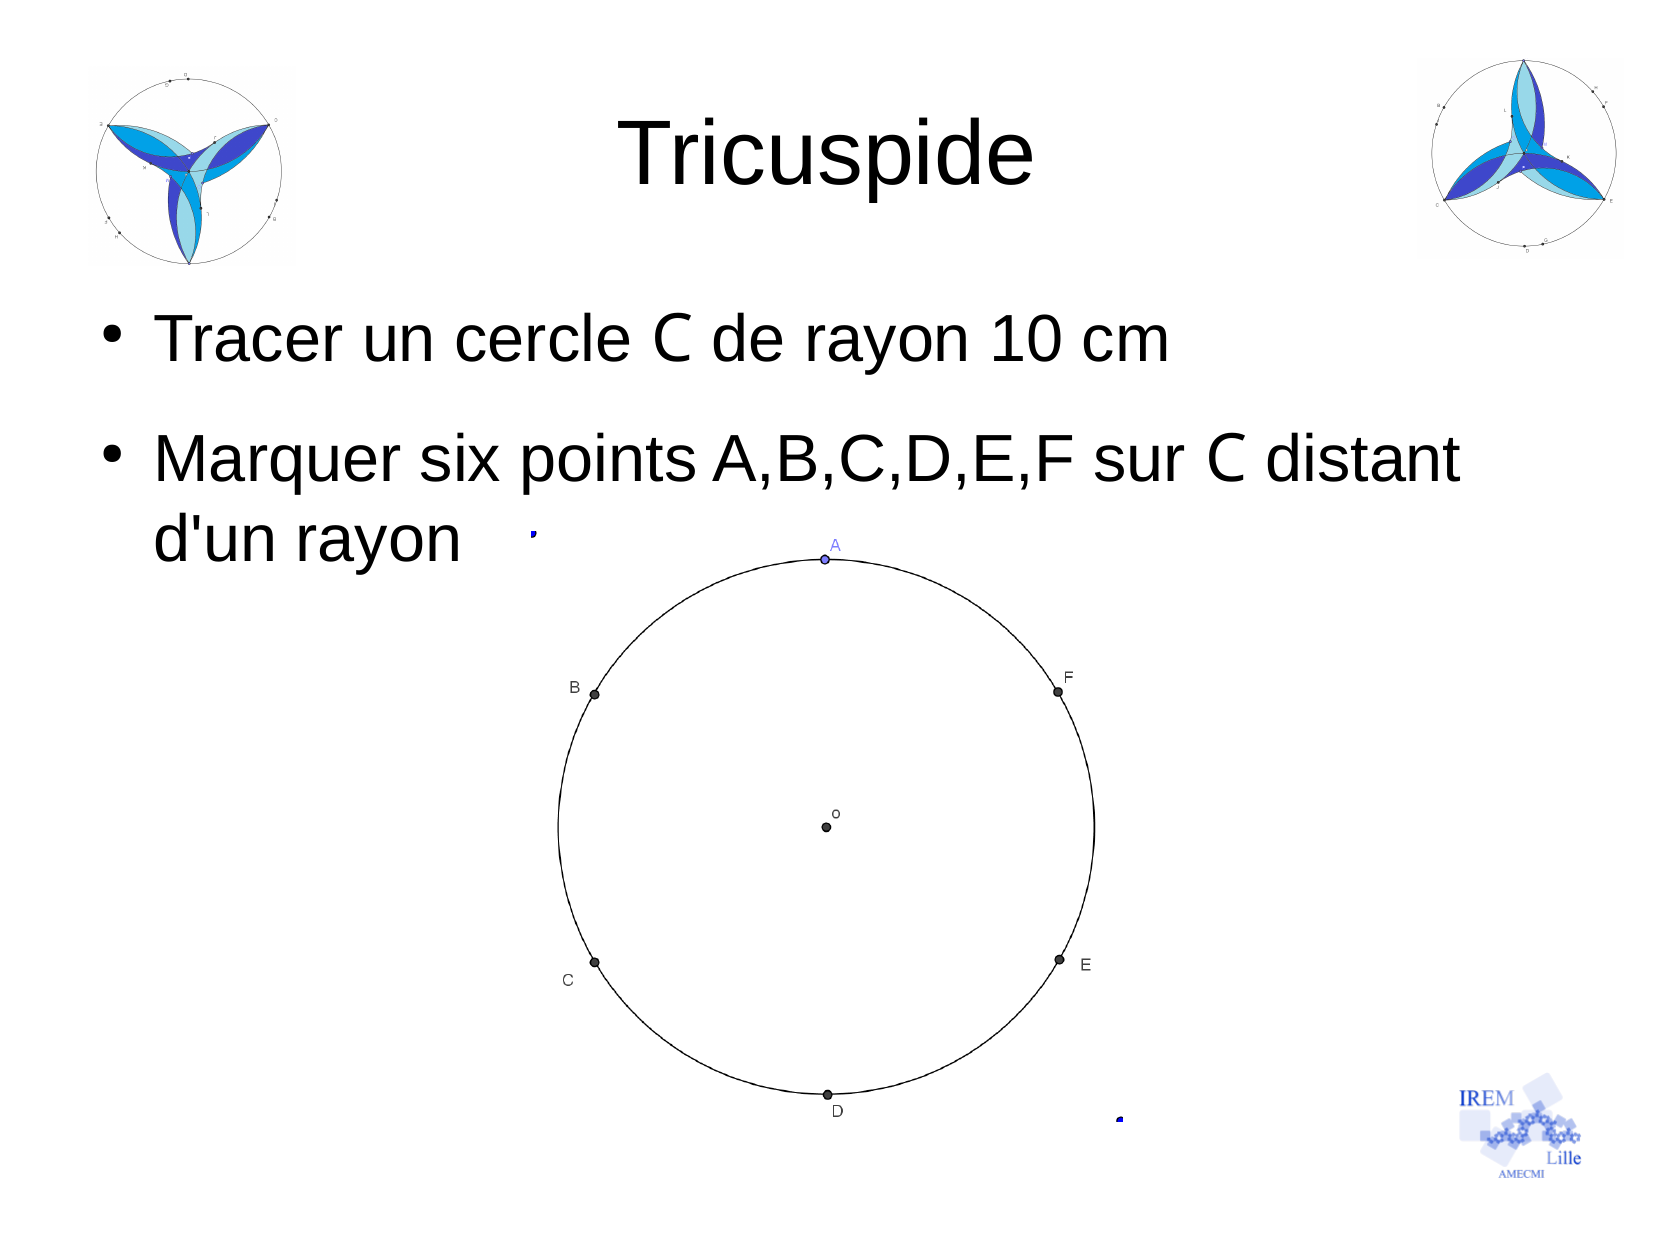

# Tricuspide
Tracer un cercle C de rayon 10 cm
Marquer six points A,B,C,D,E,F sur C distant d'un rayon